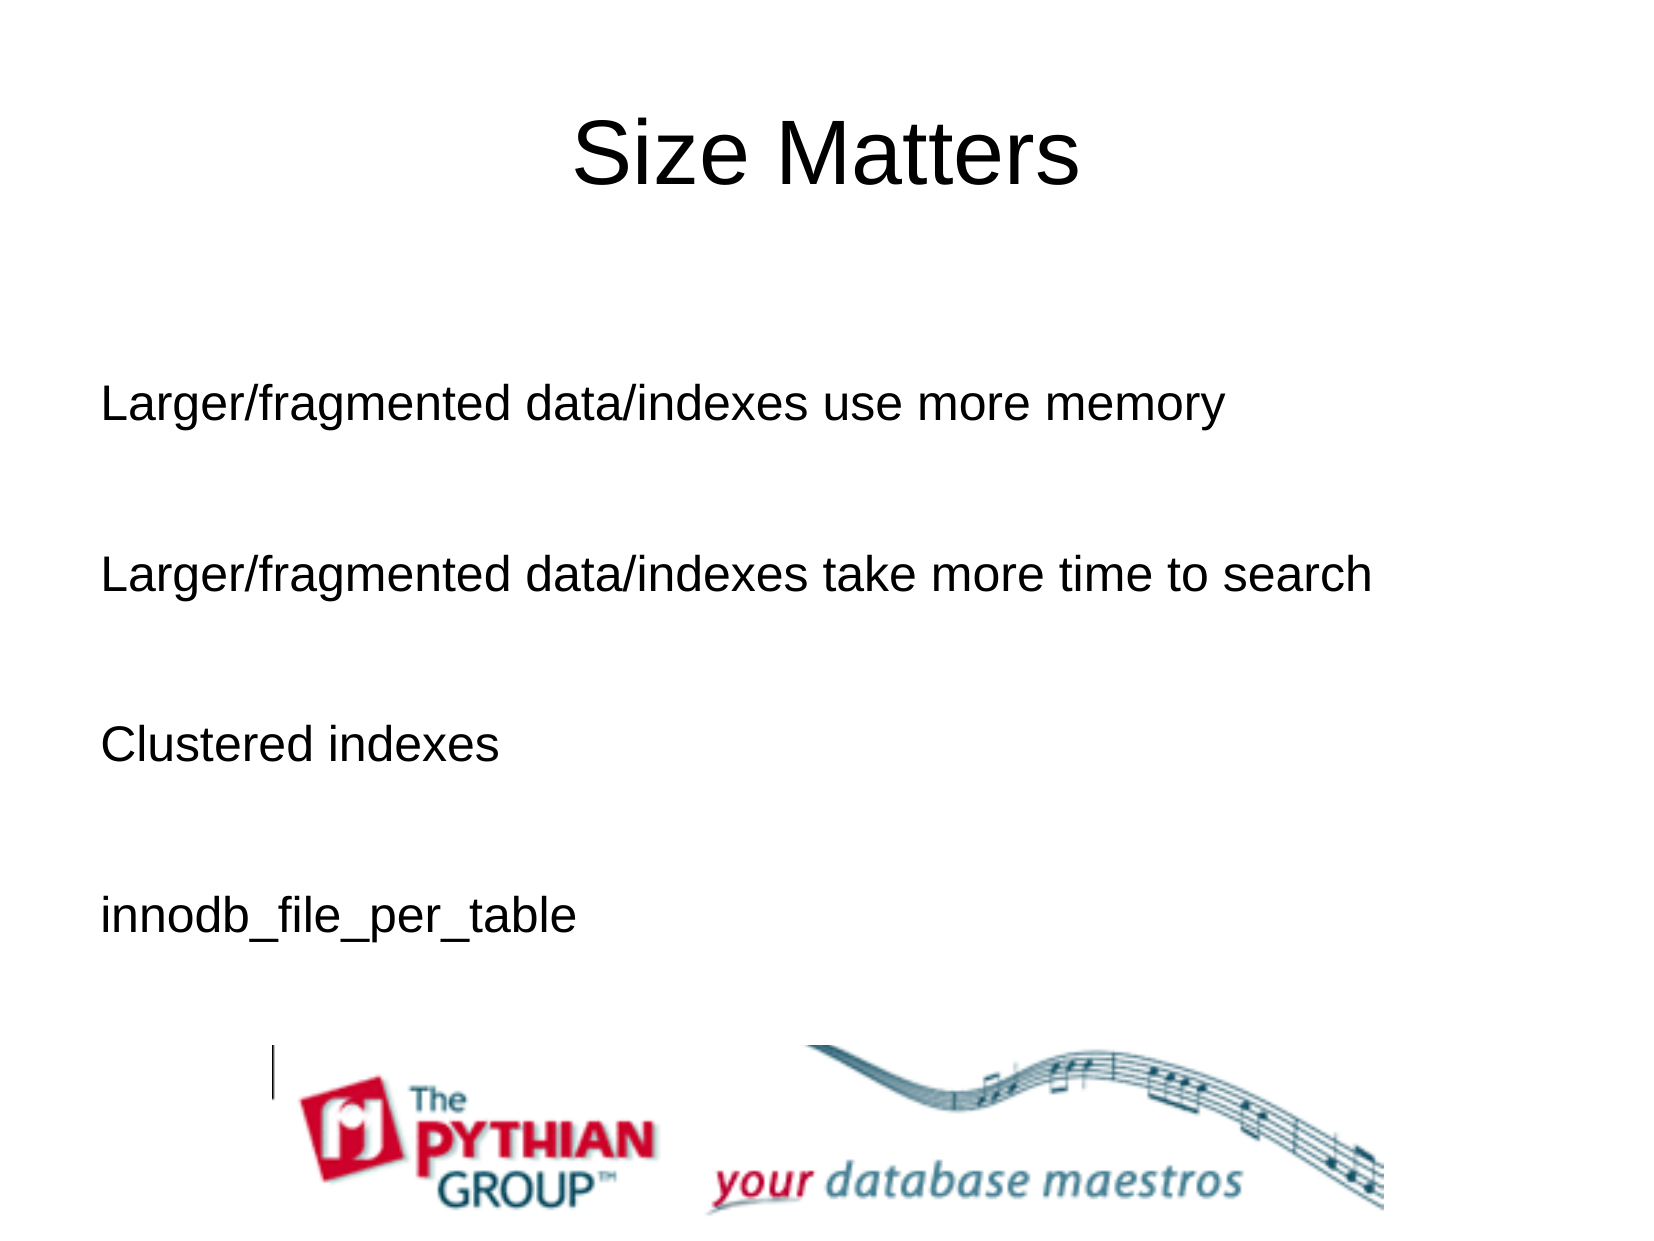

# Size Matters
Larger/fragmented data/indexes use more memory
Larger/fragmented data/indexes take more time to search
Clustered indexes
innodb_file_per_table